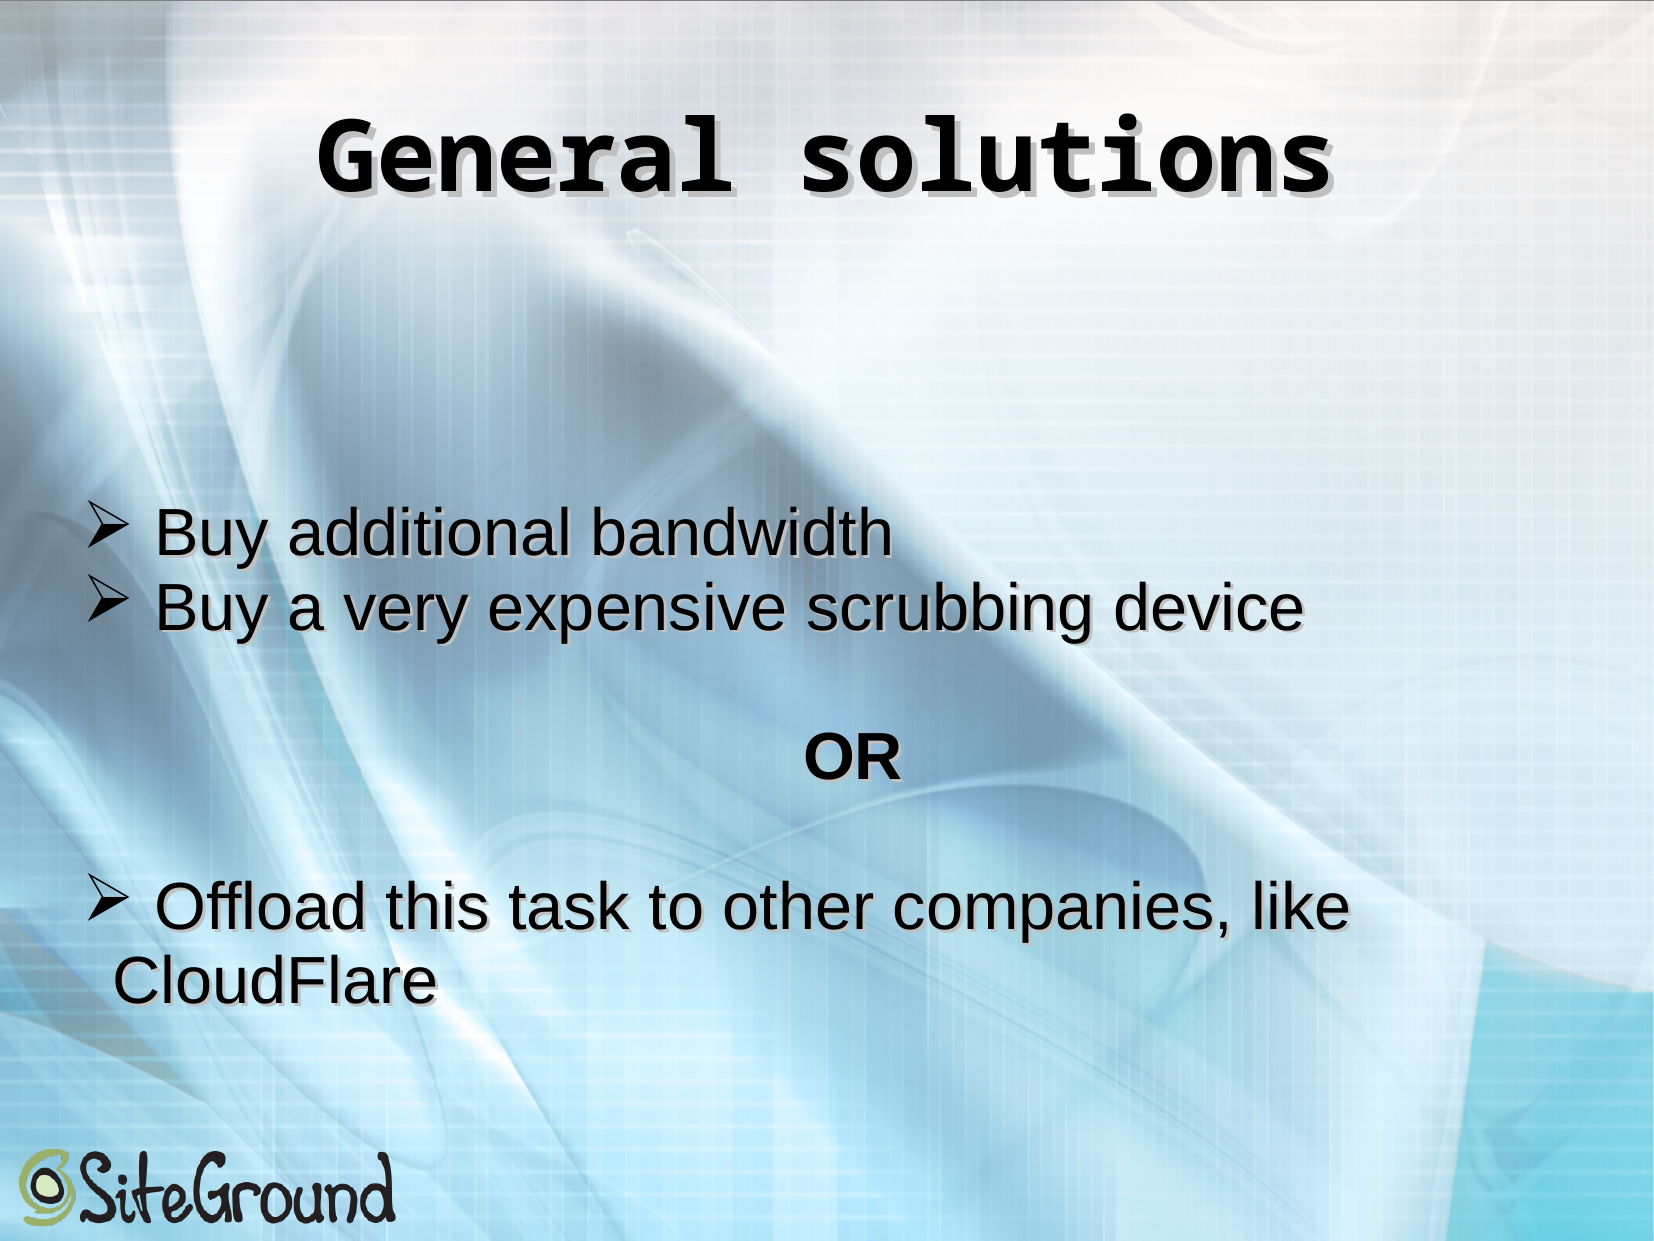

# General solutions
 Buy additional bandwidth
 Buy a very expensive scrubbing device
OR
 Offload this task to other companies, like CloudFlare